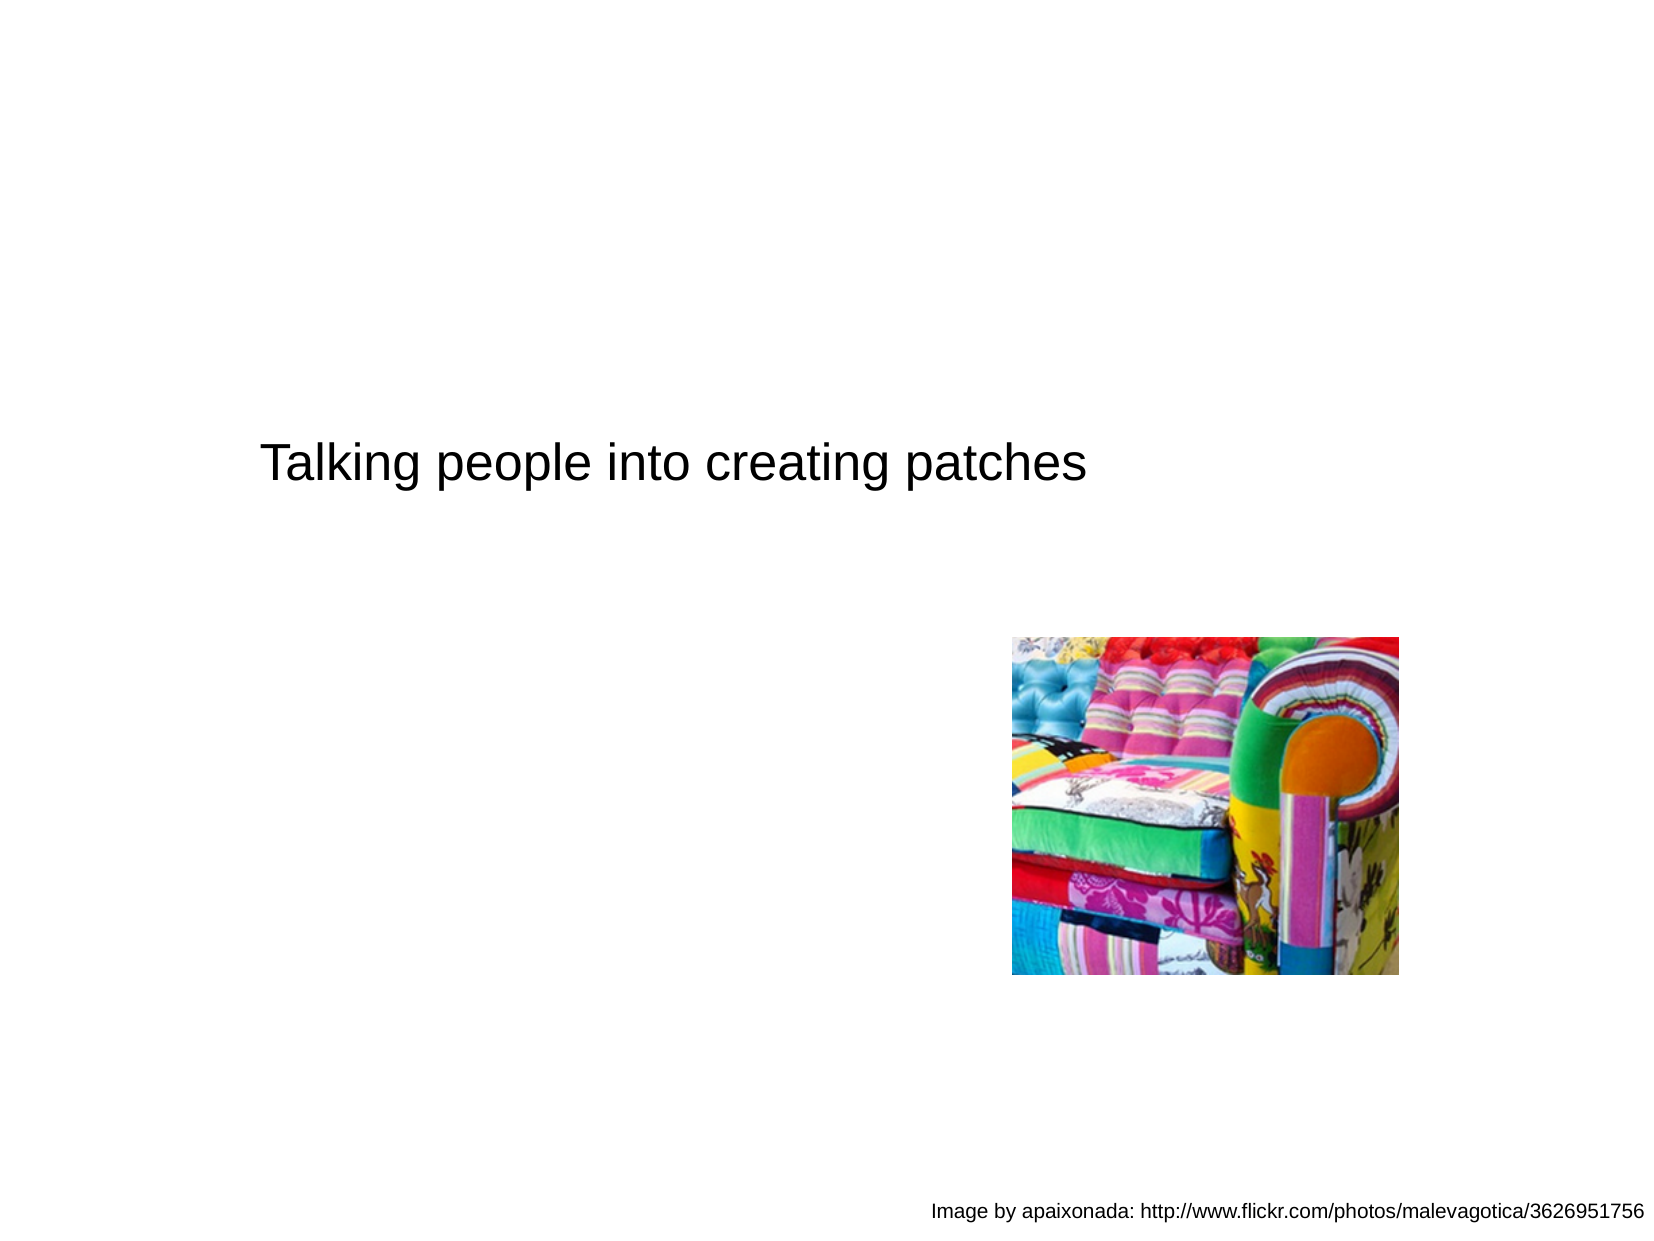

Talking people into creating patches
Image by apaixonada: http://www.flickr.com/photos/malevagotica/3626951756